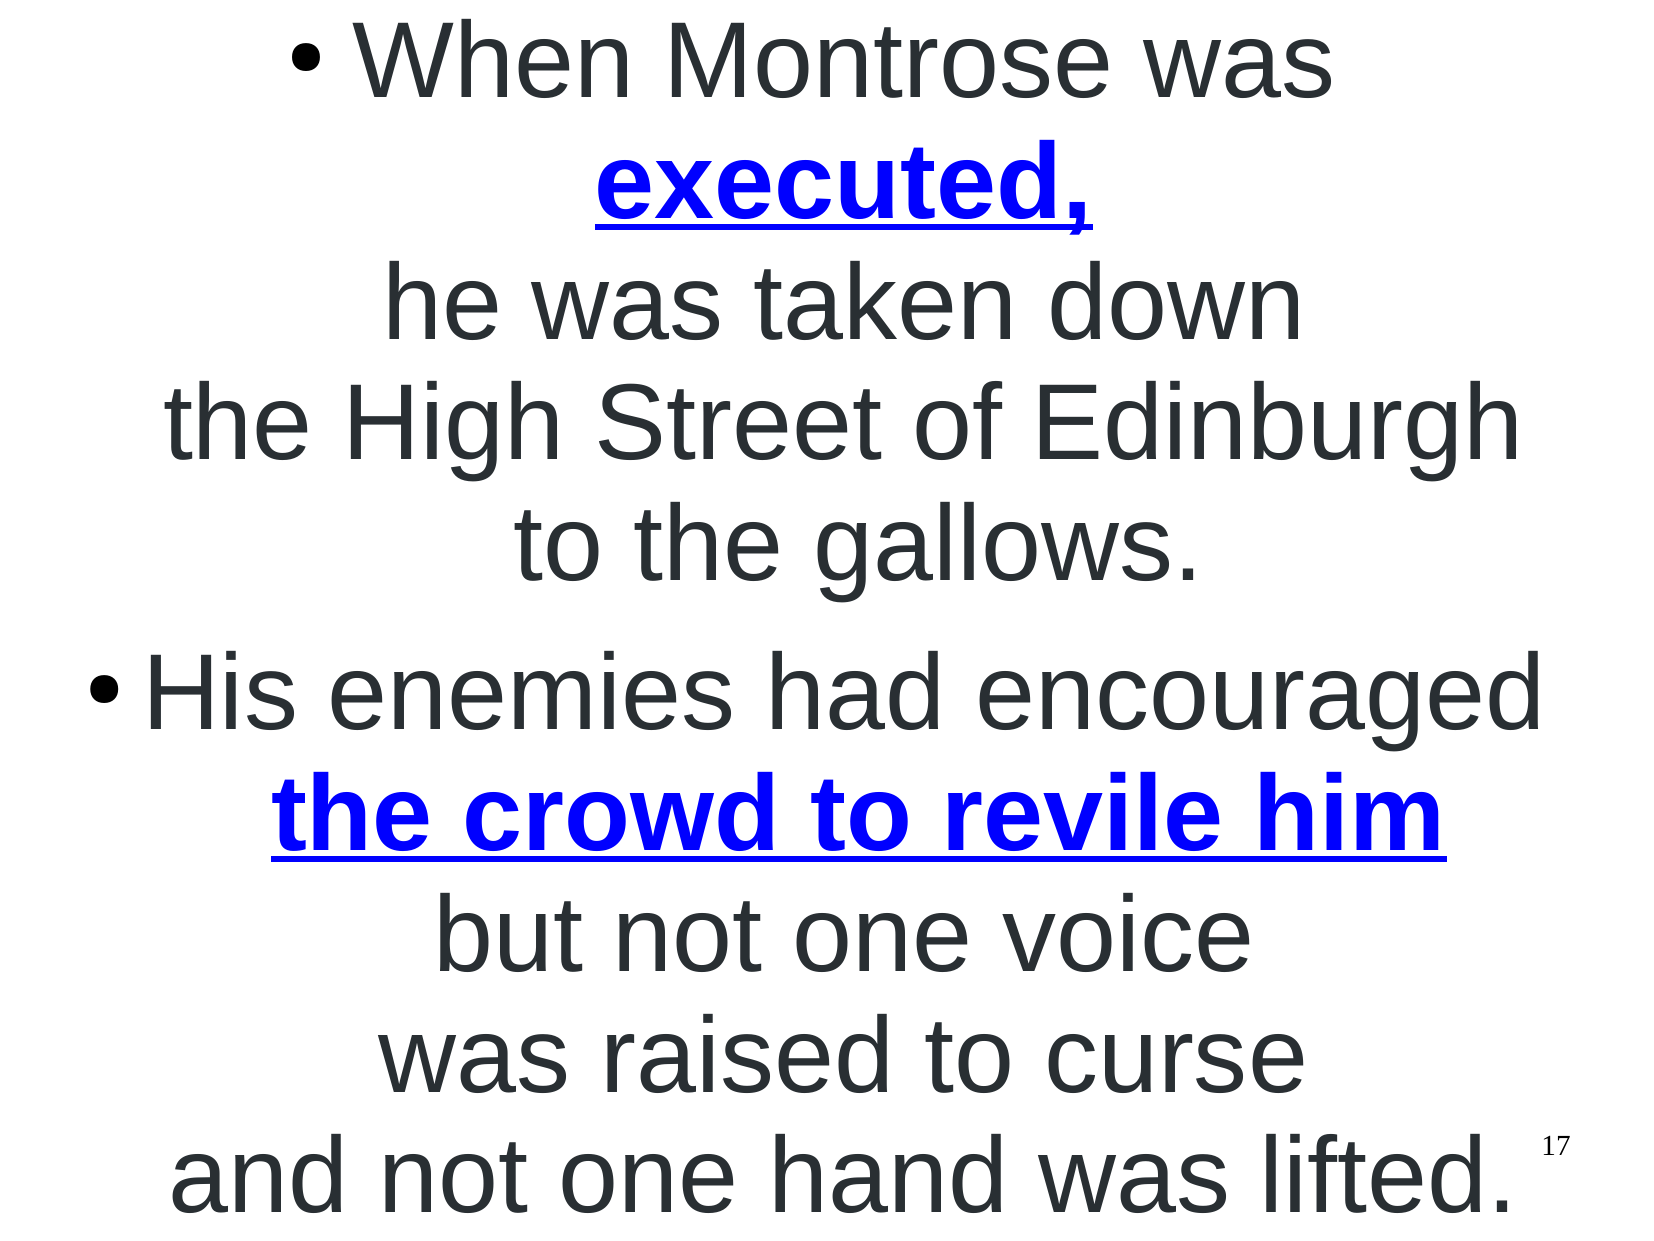

# When Montrose was executed, he was taken down the High Street of Edinburgh to the gallows.
His enemies had encouraged
the crowd to revile him
but not one voice
was raised to curse
and not one hand was lifted.
17